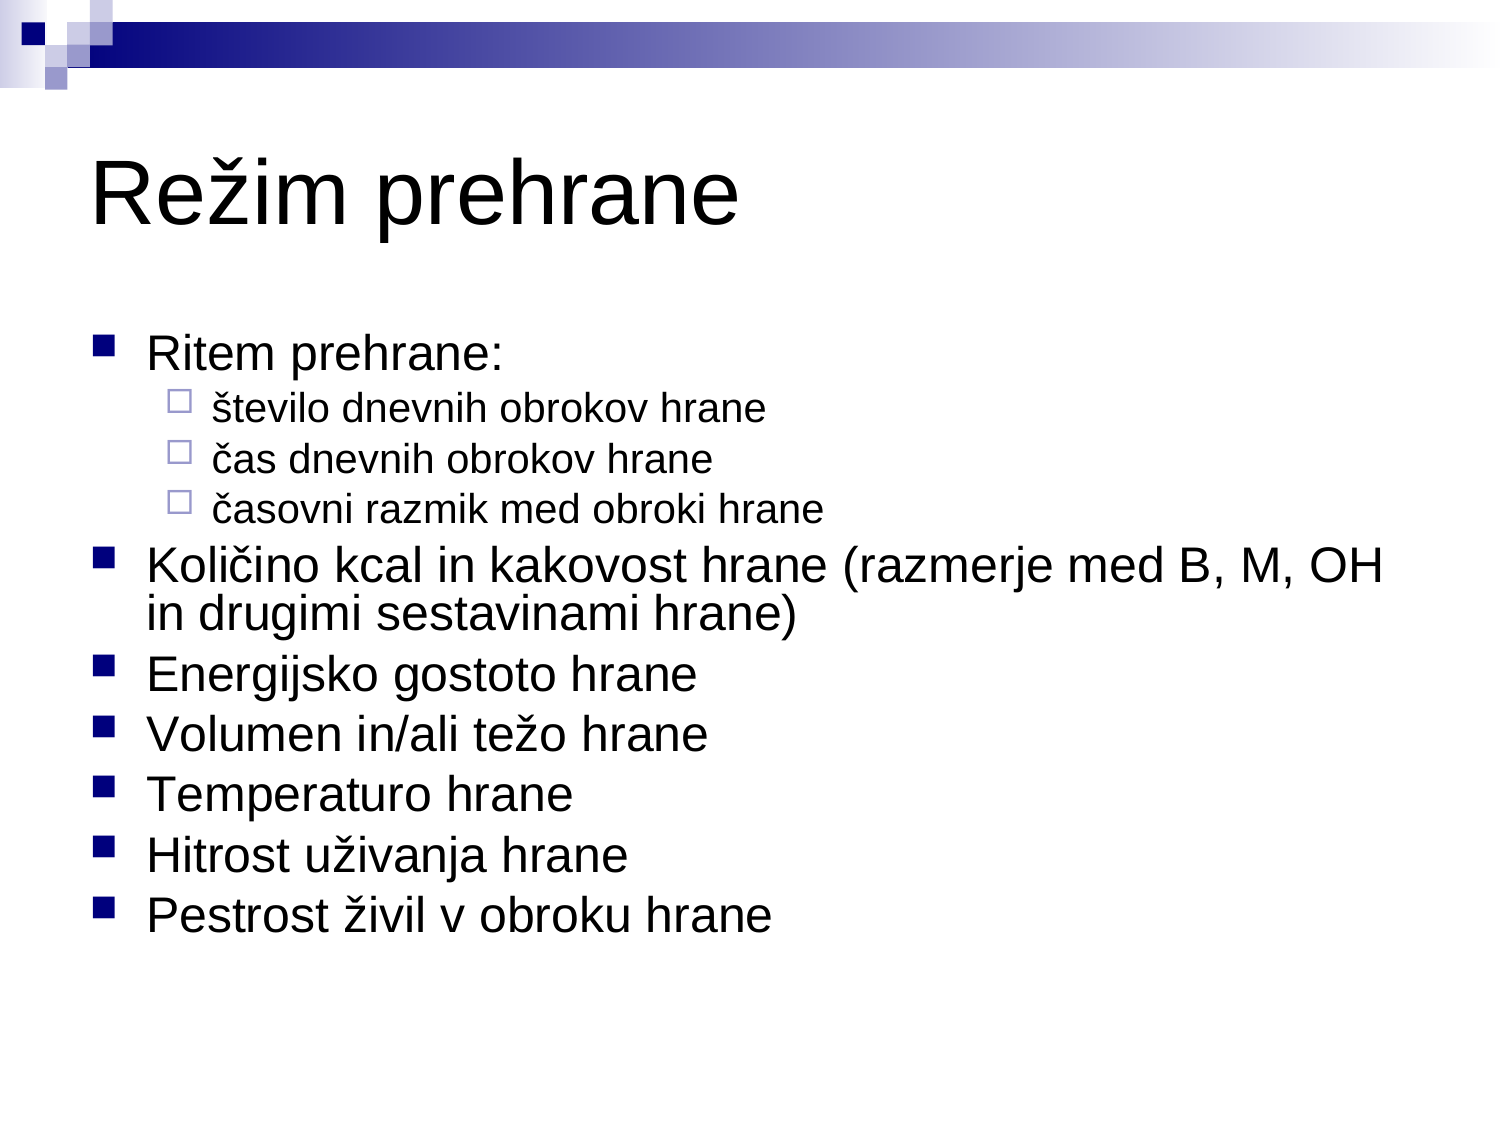

# Režim prehrane
Ritem prehrane:
število dnevnih obrokov hrane
čas dnevnih obrokov hrane
časovni razmik med obroki hrane
Količino kcal in kakovost hrane (razmerje med B, M, OH in drugimi sestavinami hrane)
Energijsko gostoto hrane
Volumen in/ali težo hrane
Temperaturo hrane
Hitrost uživanja hrane
Pestrost živil v obroku hrane